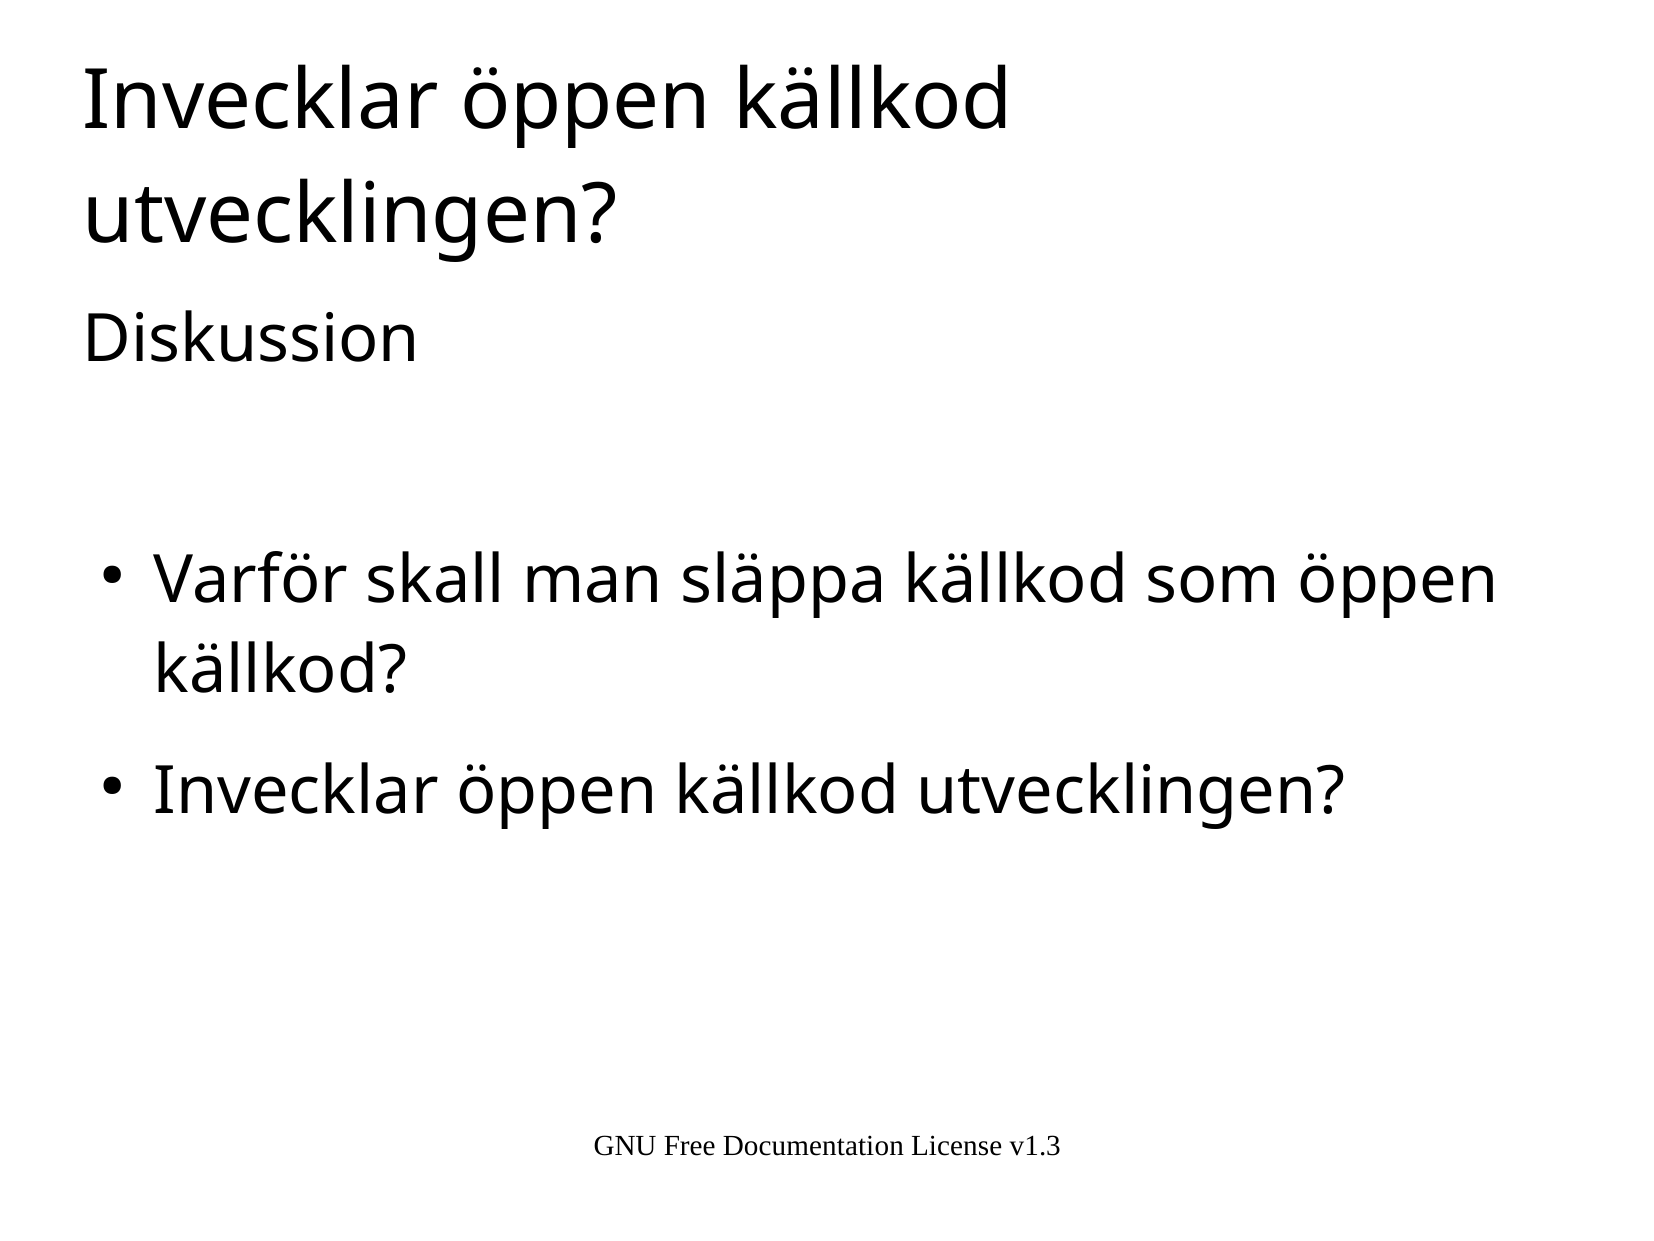

# Invecklar öppen källkod utvecklingen?
Diskussion
Varför skall man släppa källkod som öppen källkod?
Invecklar öppen källkod utvecklingen?
GNU Free Documentation License v1.3